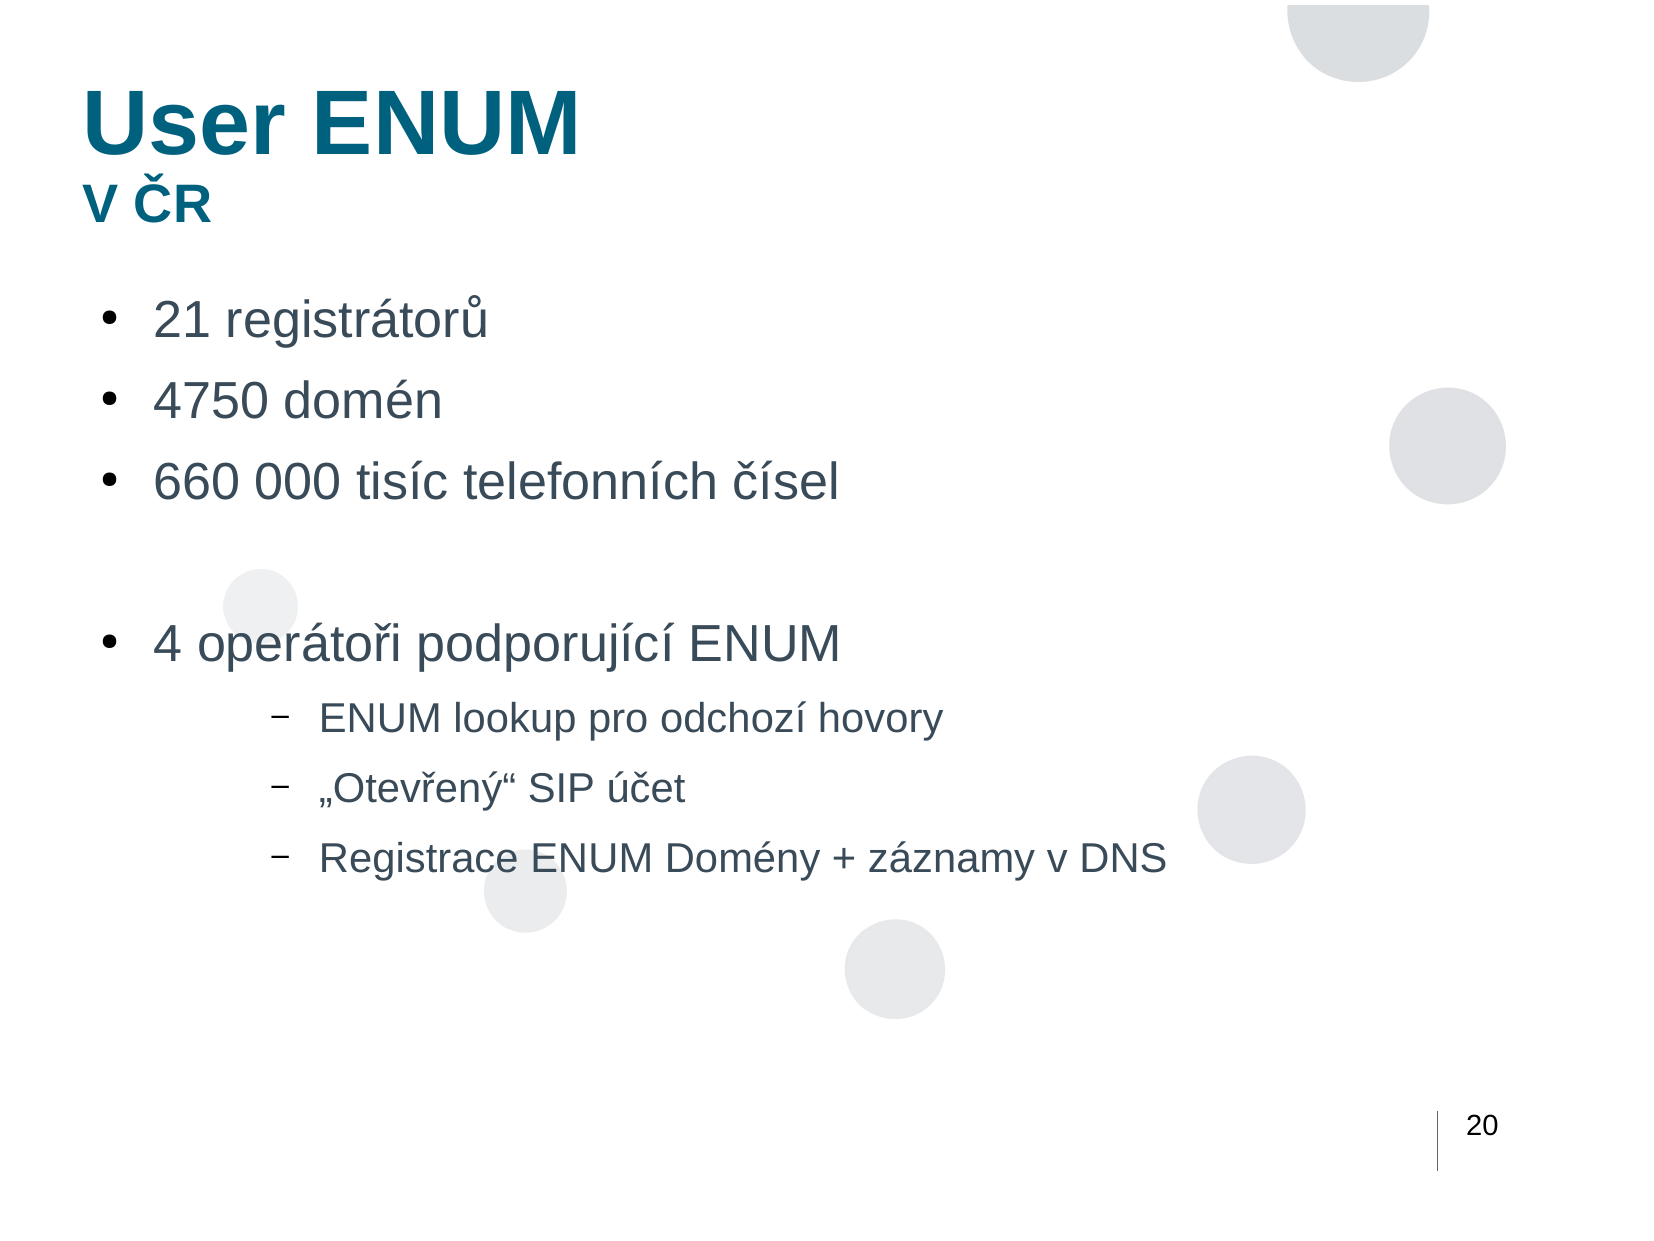

# User ENUM V ČR
21 registrátorů
4750 domén
660 000 tisíc telefonních čísel
4 operátoři podporující ENUM
ENUM lookup pro odchozí hovory
„Otevřený“ SIP účet
Registrace ENUM Domény + záznamy v DNS